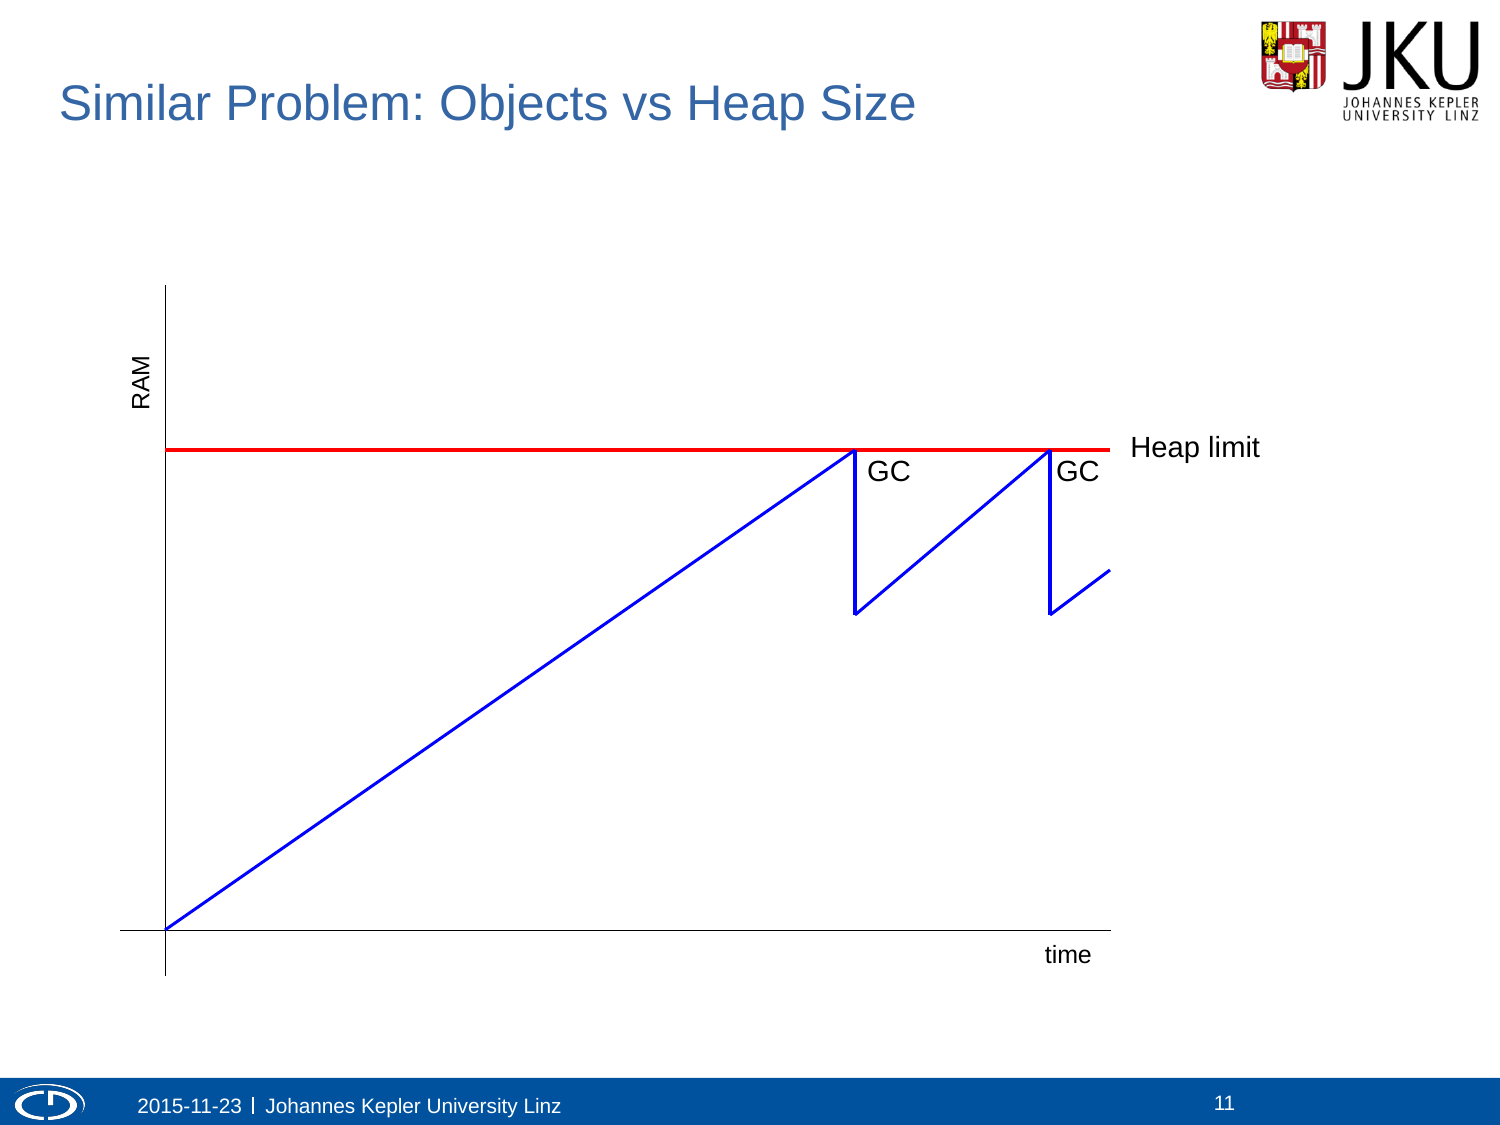

# Similar Problem: Objects vs Heap Size
RAM
time
Heap limit
GC
GC
11